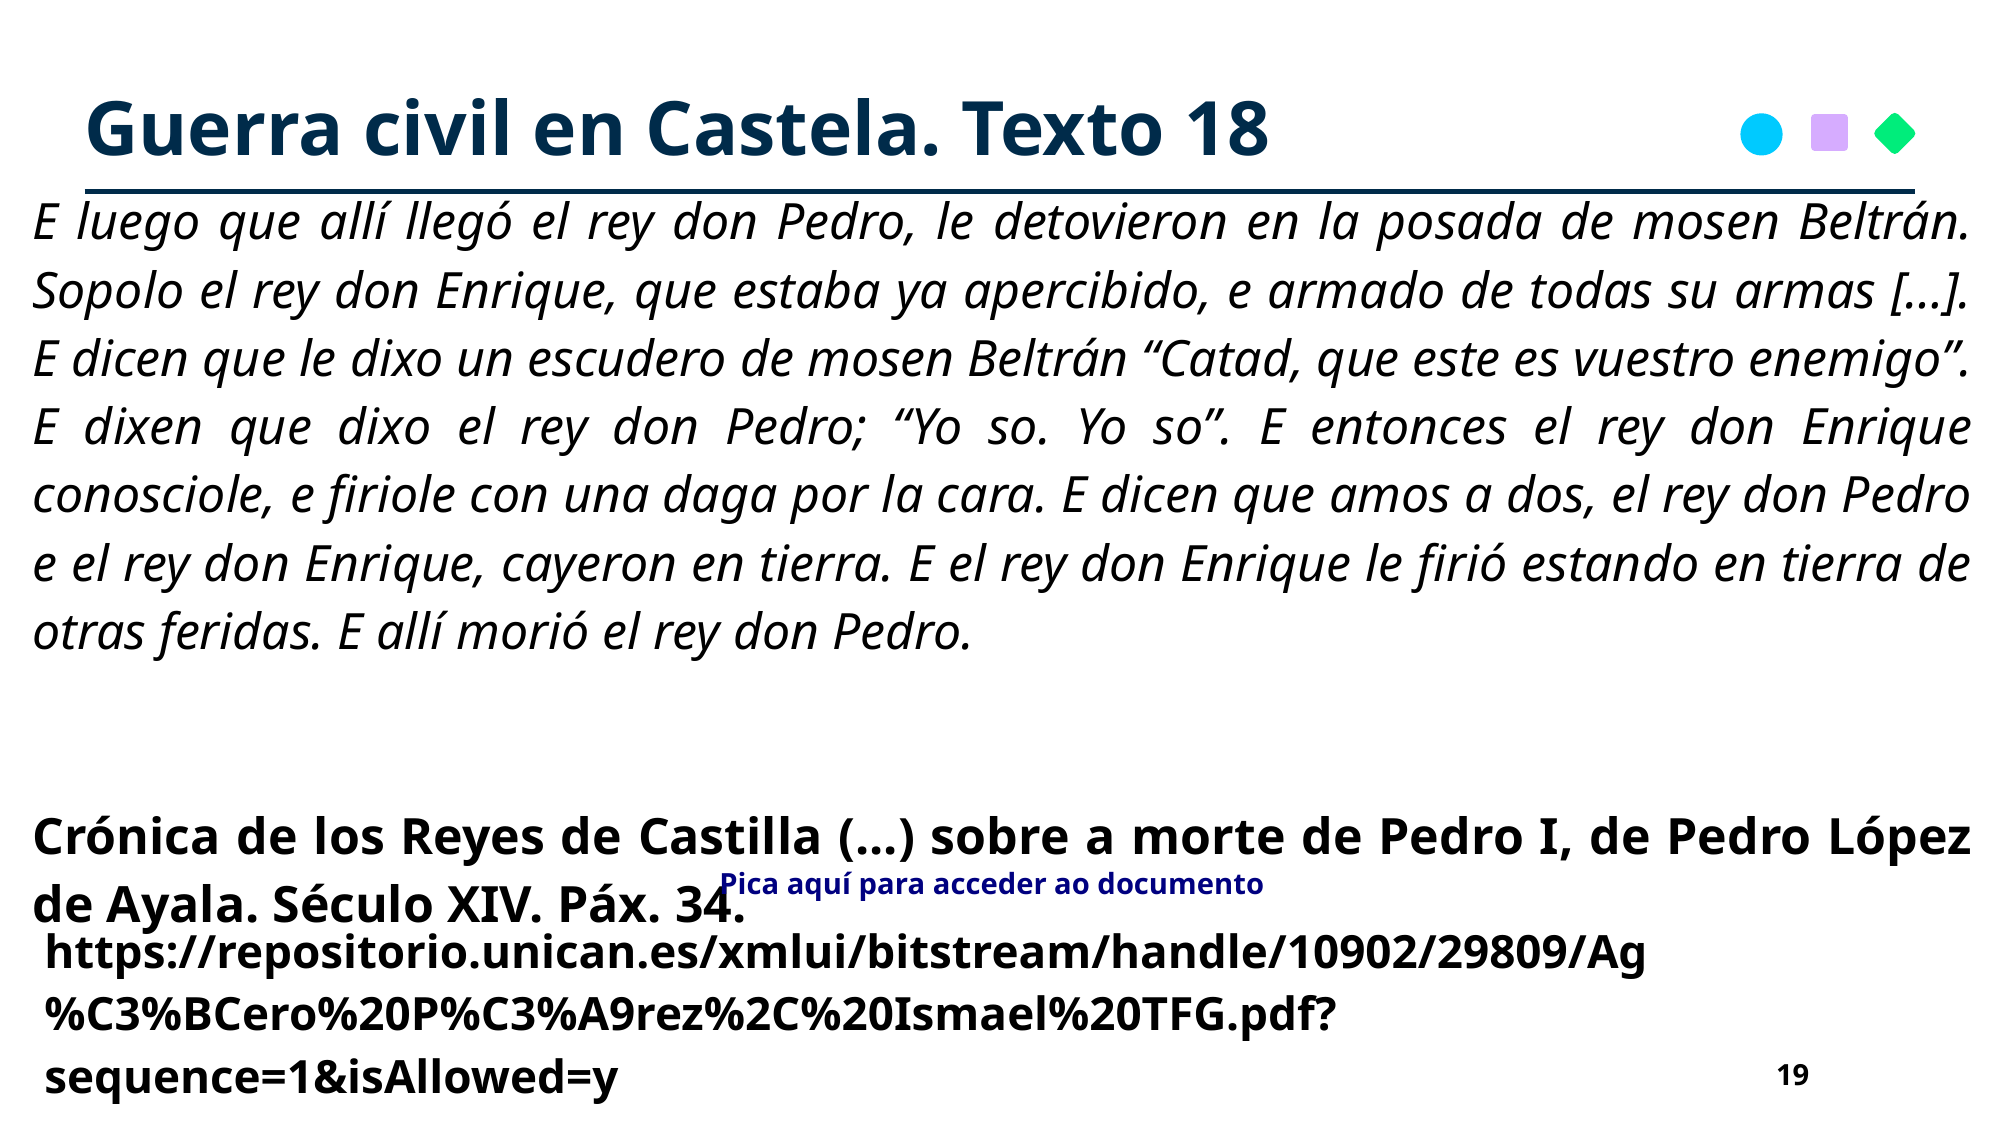

# Guerra civil en Castela. Texto 18
E luego que allí llegó el rey don Pedro, le detovieron en la posada de mosen Beltrán. Sopolo el rey don Enrique, que estaba ya apercibido, e armado de todas su armas […]. E dicen que le dixo un escudero de mosen Beltrán “Catad, que este es vuestro enemigo”. E dixen que dixo el rey don Pedro; “Yo so. Yo so”. E entonces el rey don Enrique conosciole, e firiole con una daga por la cara. E dicen que amos a dos, el rey don Pedro e el rey don Enrique, cayeron en tierra. E el rey don Enrique le firió estando en tierra de otras feridas. E allí morió el rey don Pedro.
Crónica de los Reyes de Castilla (...) sobre a morte de Pedro I, de Pedro López de Ayala. Século XIV. Páx. 34.
Pica aquí para acceder ao documento
https://repositorio.unican.es/xmlui/bitstream/handle/10902/29809/Ag%C3%BCero%20P%C3%A9rez%2C%20Ismael%20TFG.pdf?sequence=1&isAllowed=y